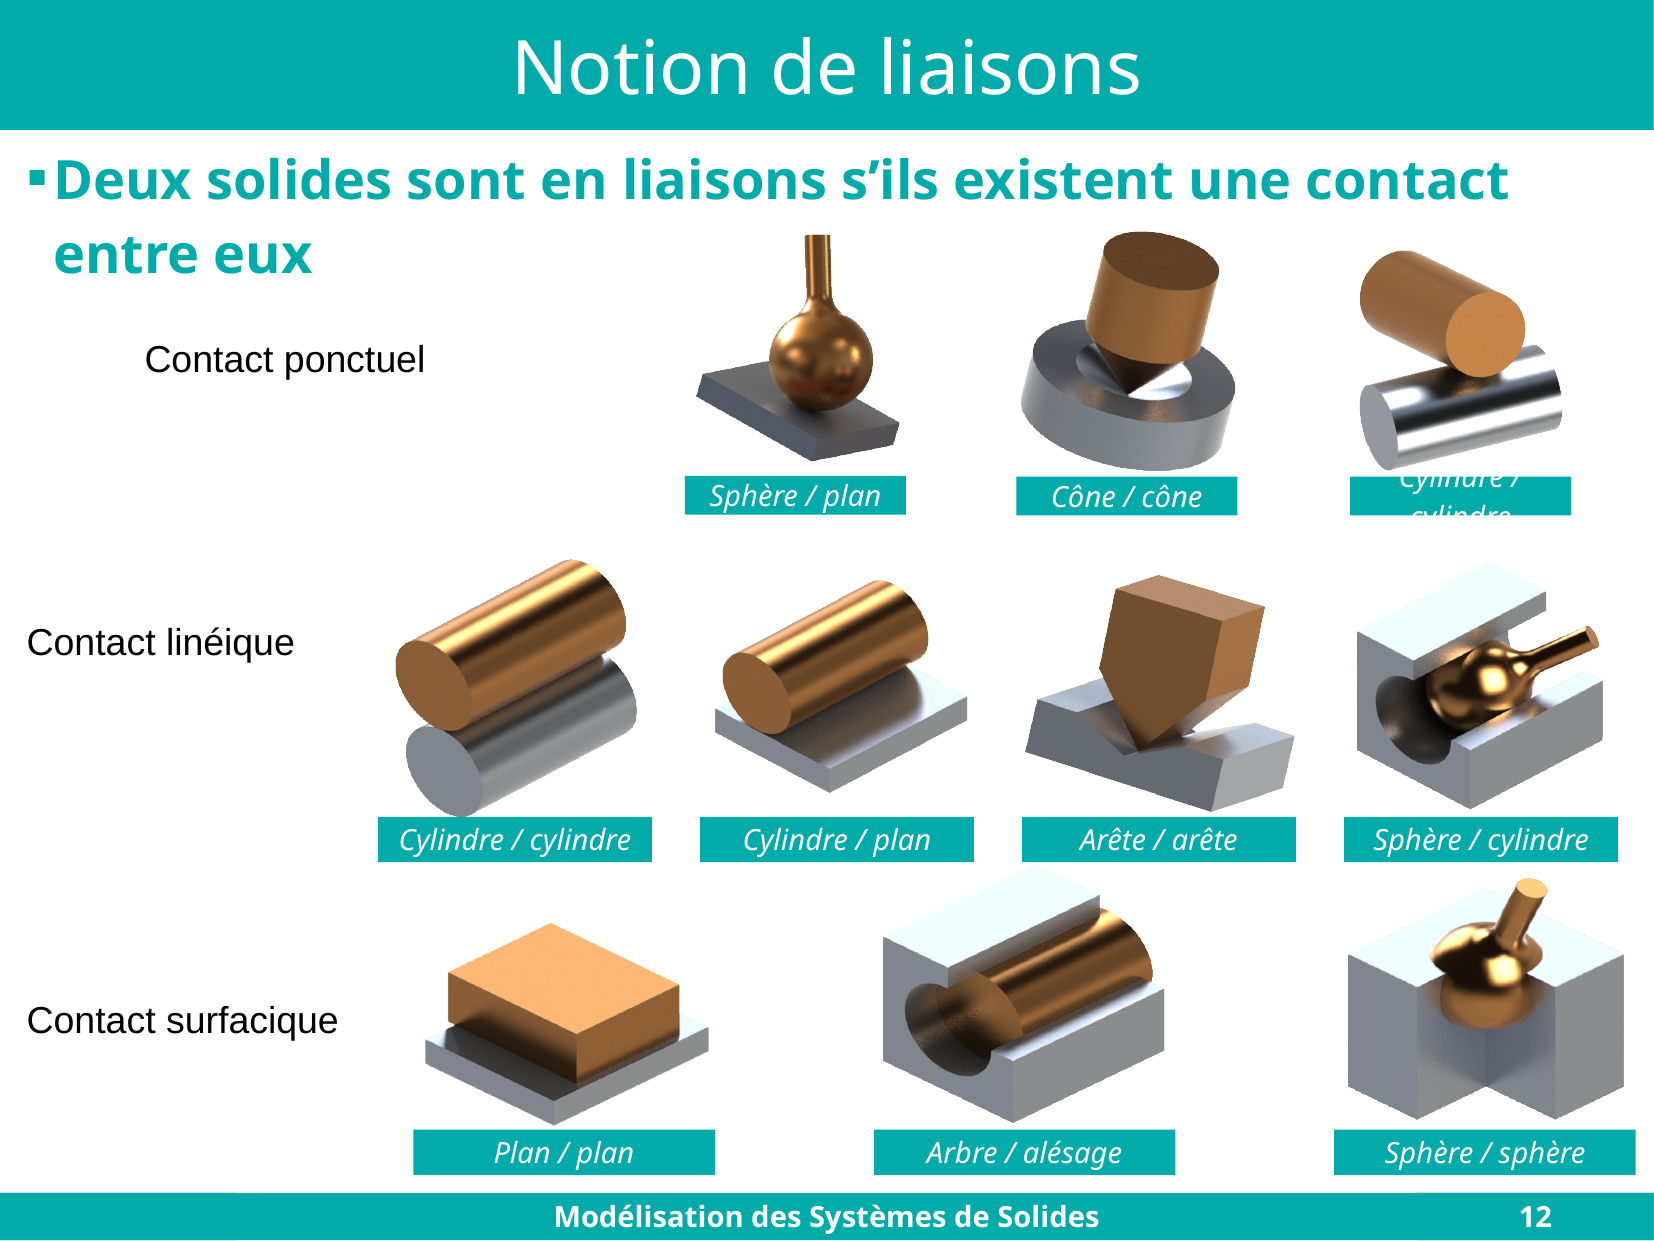

# Notion de liaisons
Deux solides sont en liaisons s’ils existent une contact entre eux
Cône / cône
Sphère / plan
Cylindre / cylindre
Contact ponctuel
Cylindre / cylindre
Sphère / cylindre
Arête / arête
Cylindre / plan
Contact linéique
Arbre / alésage
Sphère / sphère
Plan / plan
Contact surfacique
Modélisation des Systèmes de Solides
12